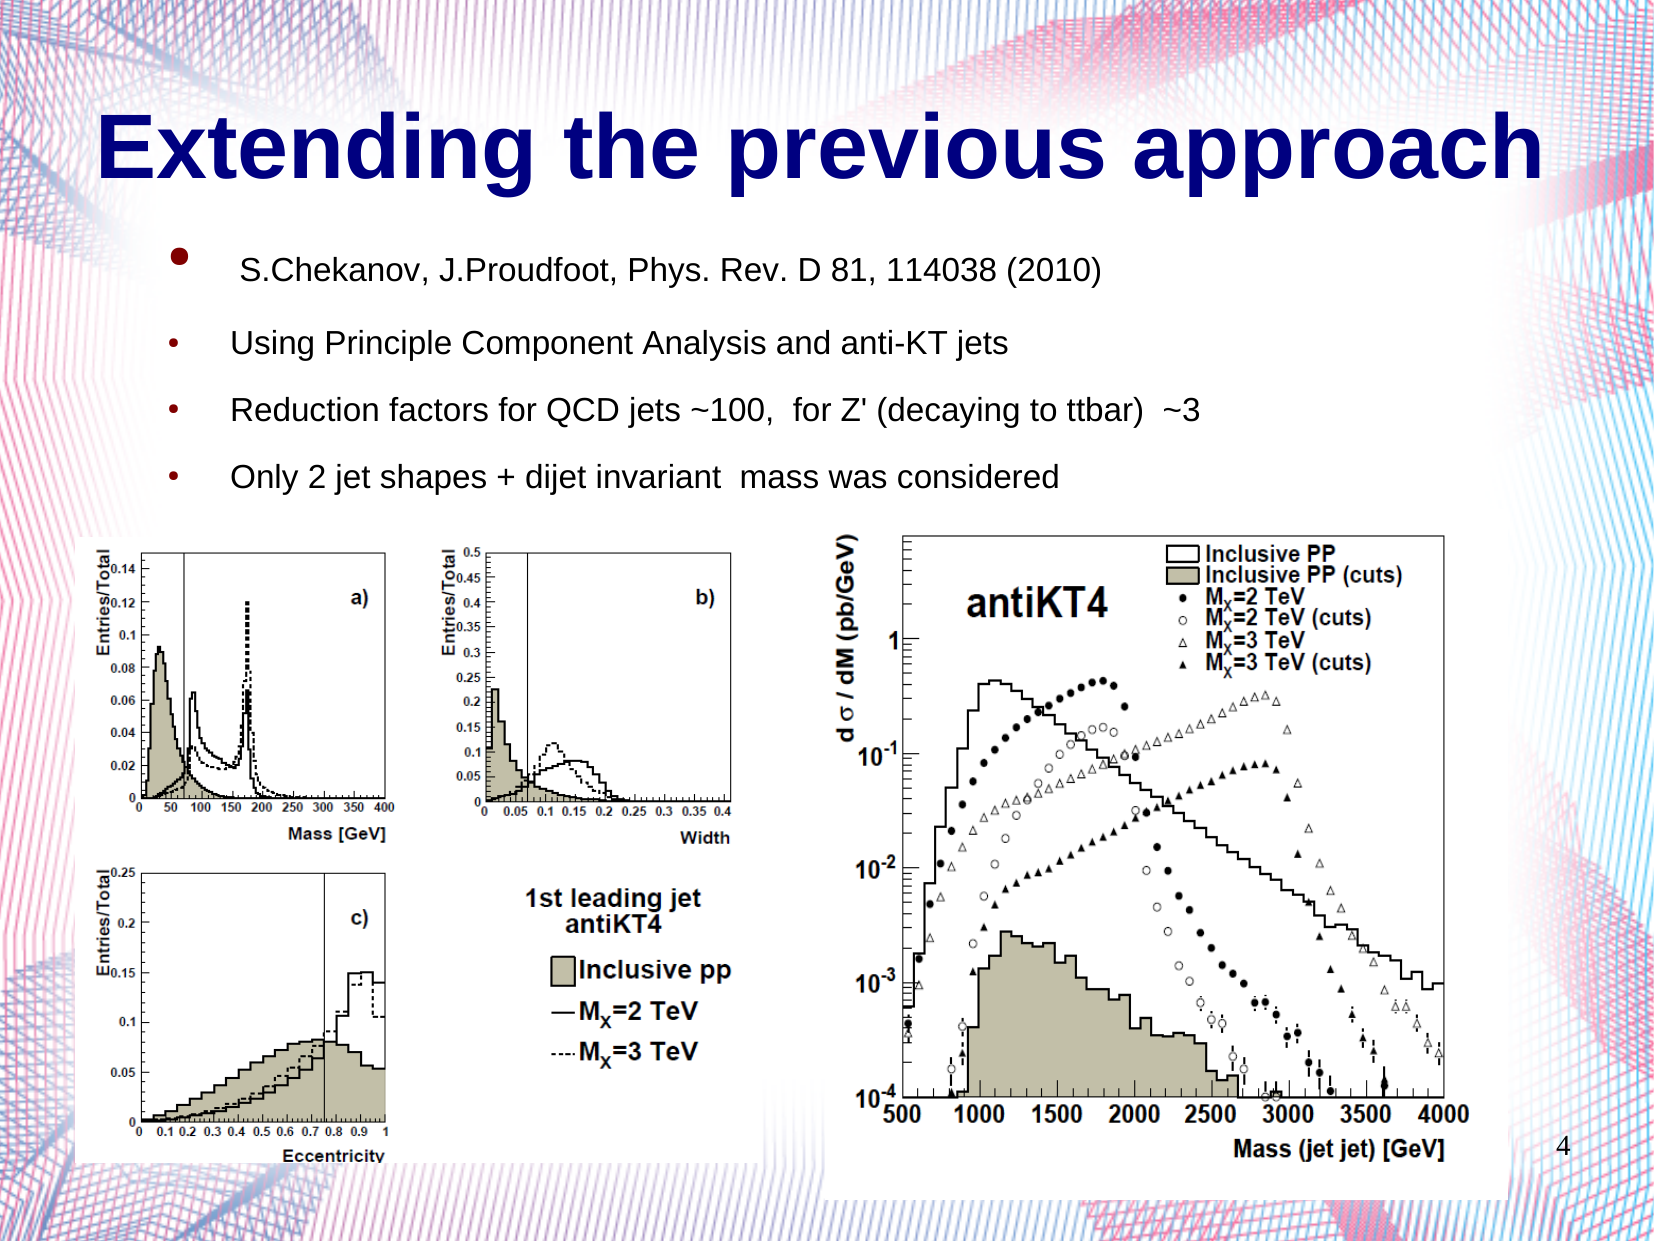

# Extending the previous approach
 S.Chekanov, J.Proudfoot, Phys. Rev. D 81, 114038 (2010)
 Using Principle Component Analysis and anti-KT jets
 Reduction factors for QCD jets ~100, for Z' (decaying to ttbar) ~3
 Only 2 jet shapes + dijet invariant mass was considered
4